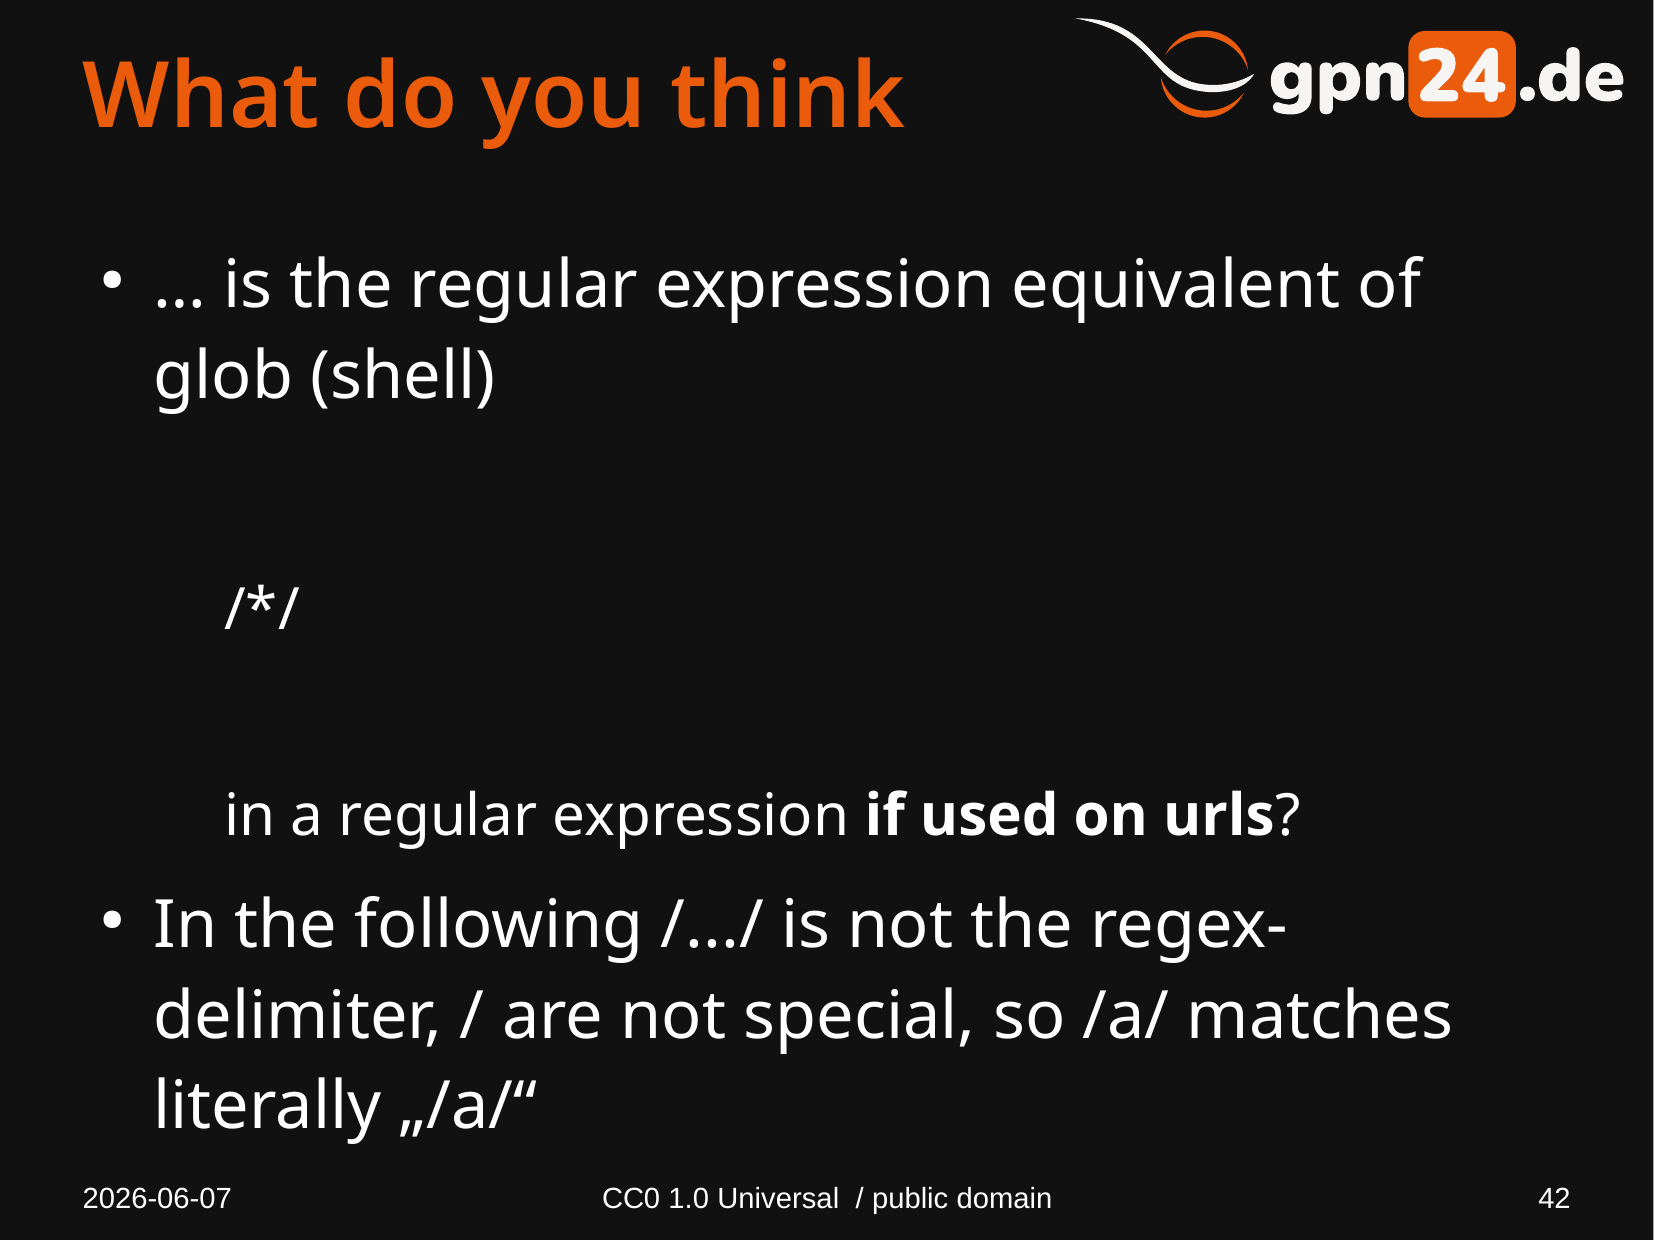

# What do you think
… is the regular expression equivalent of glob (shell)
/*/
in a regular expression if used on urls?
In the following /.../ is not the regex-delimiter, / are not special, so /a/ matches literally „/a/“
2026-06-07
CC0 1.0 Universal / public domain
42